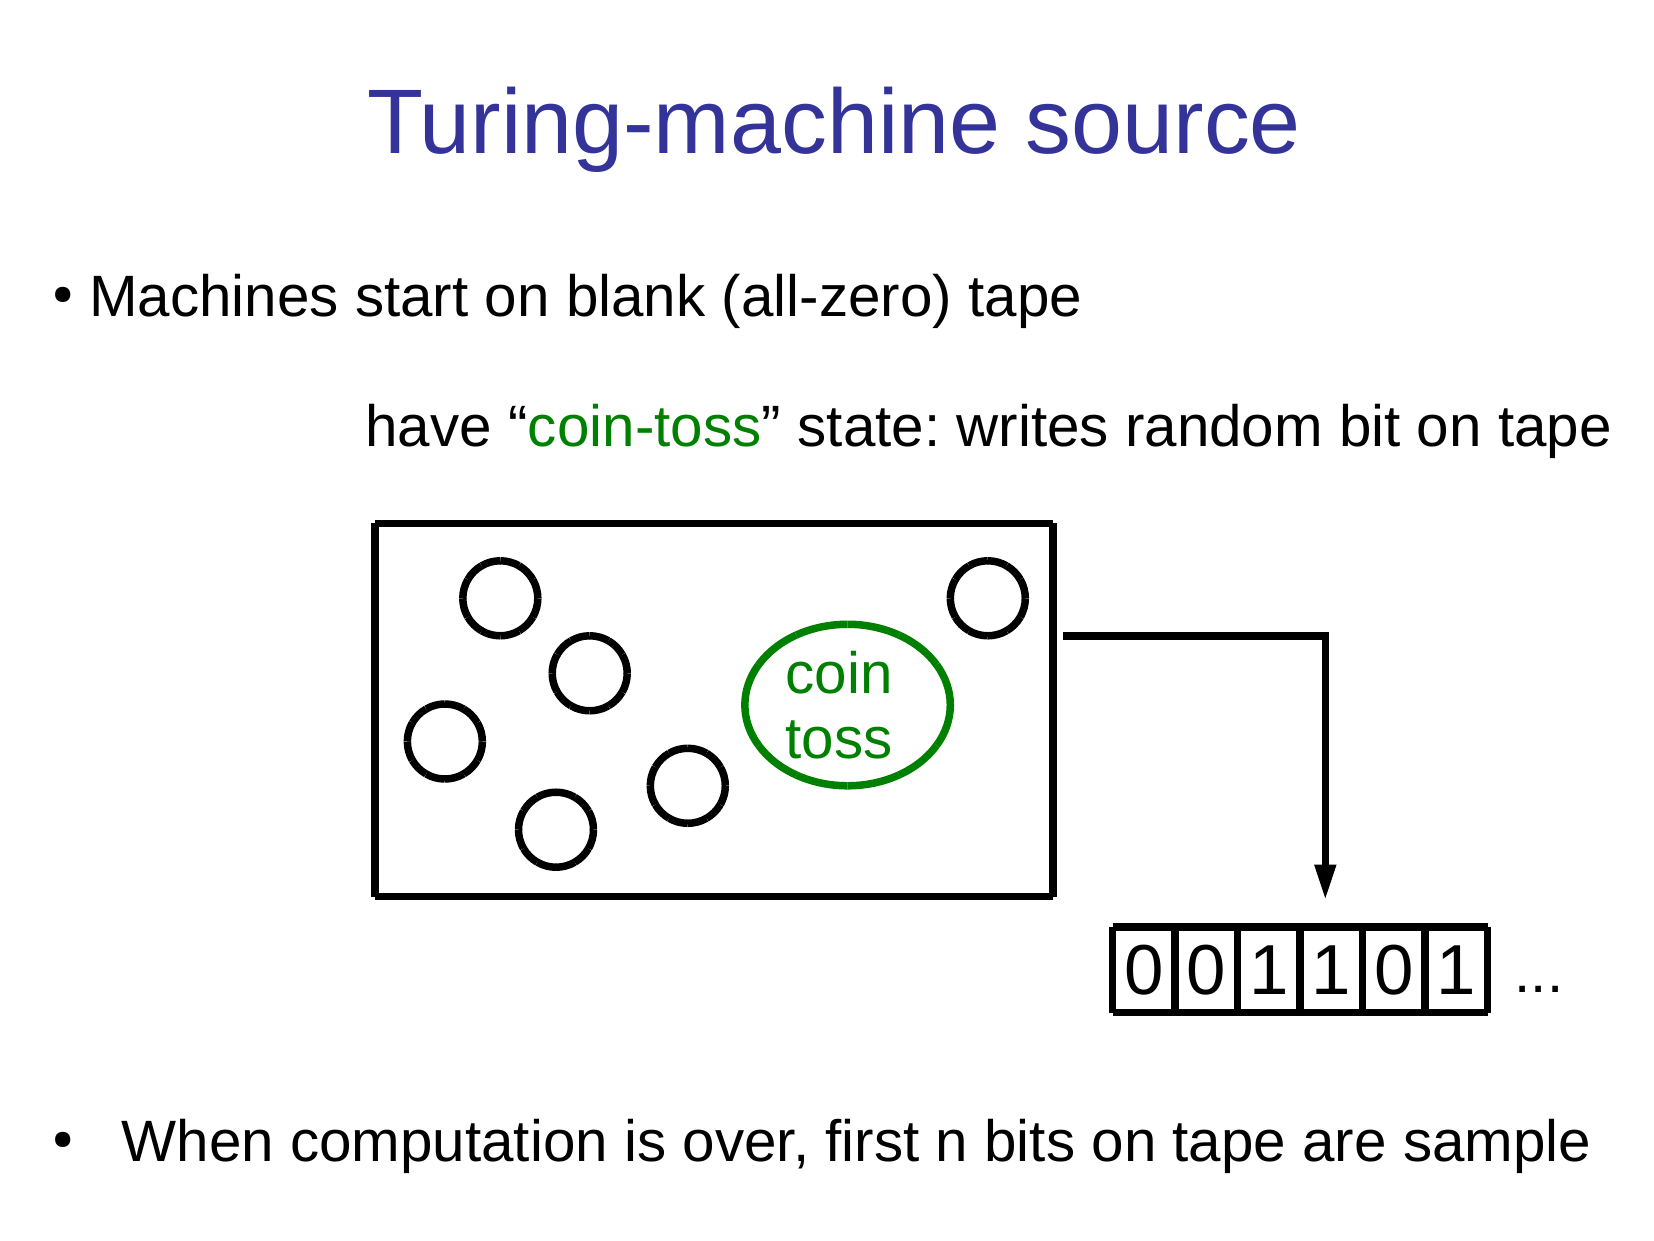

Turing-machine source
#
 Machines start on blank (all-zero) tape
 have “coin-toss” state: writes random bit on tape
 When computation is over, first n bits on tape are sample
coin
toss
0
0
1
1
0
1
...